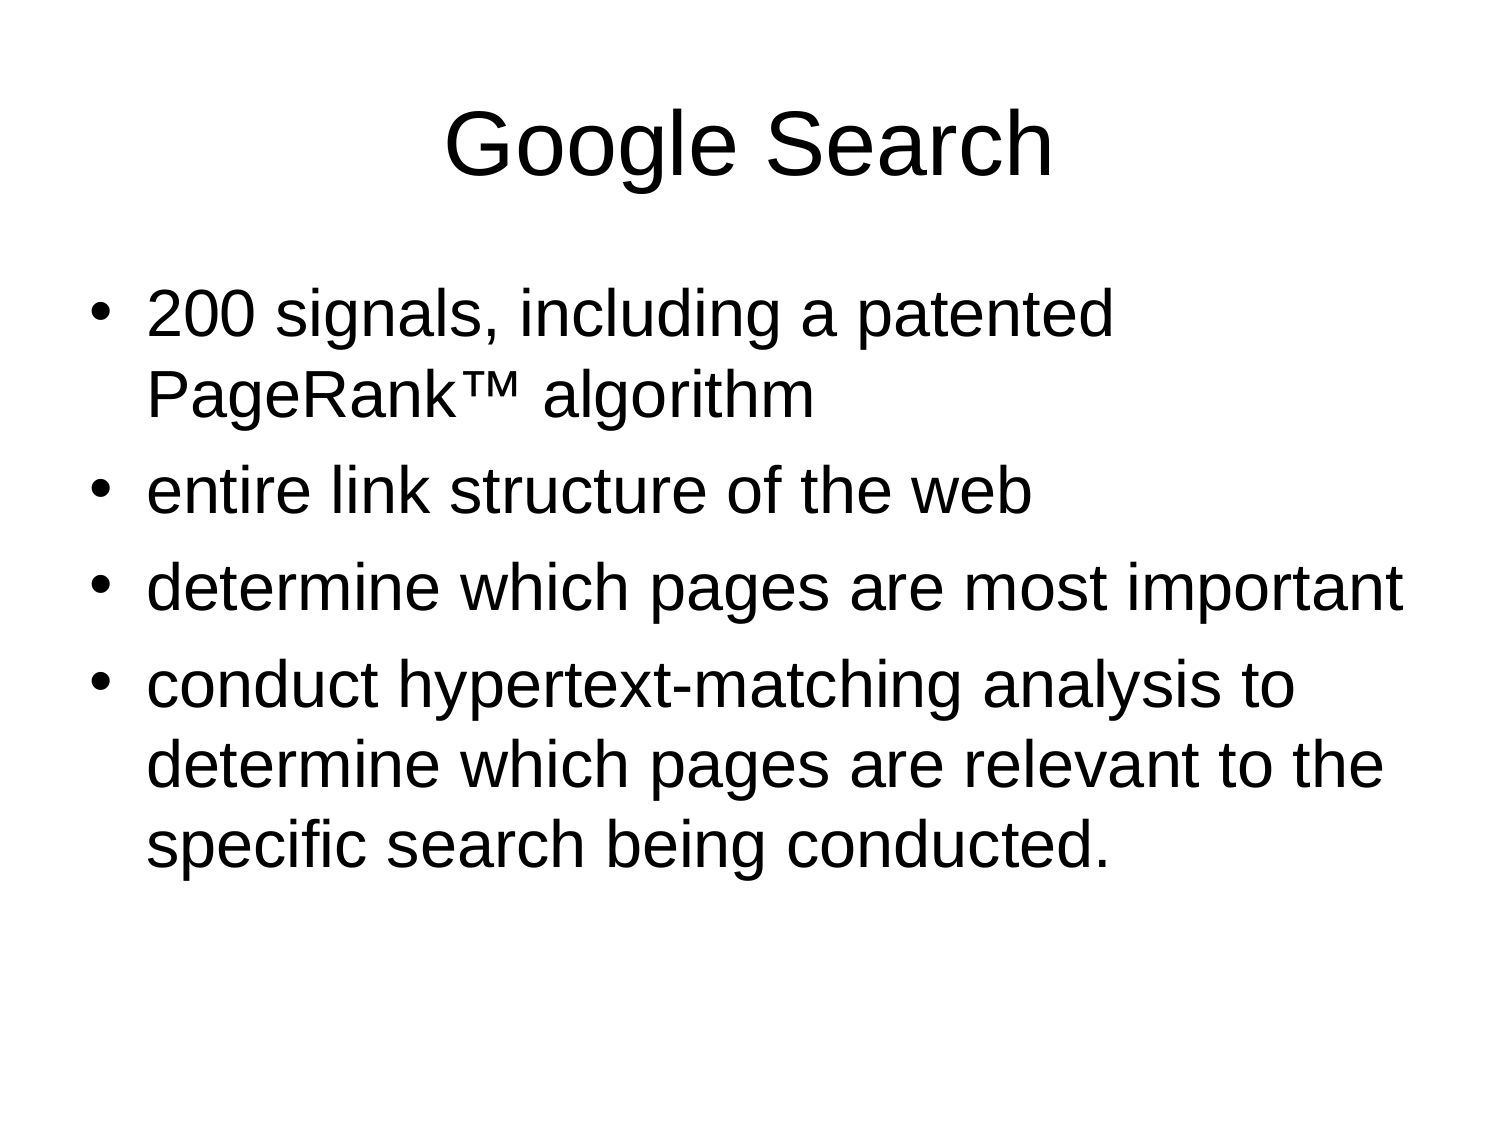

# Google Search
200 signals, including a patented PageRank™ algorithm
entire link structure of the web
determine which pages are most important
conduct hypertext-matching analysis to determine which pages are relevant to the specific search being conducted.